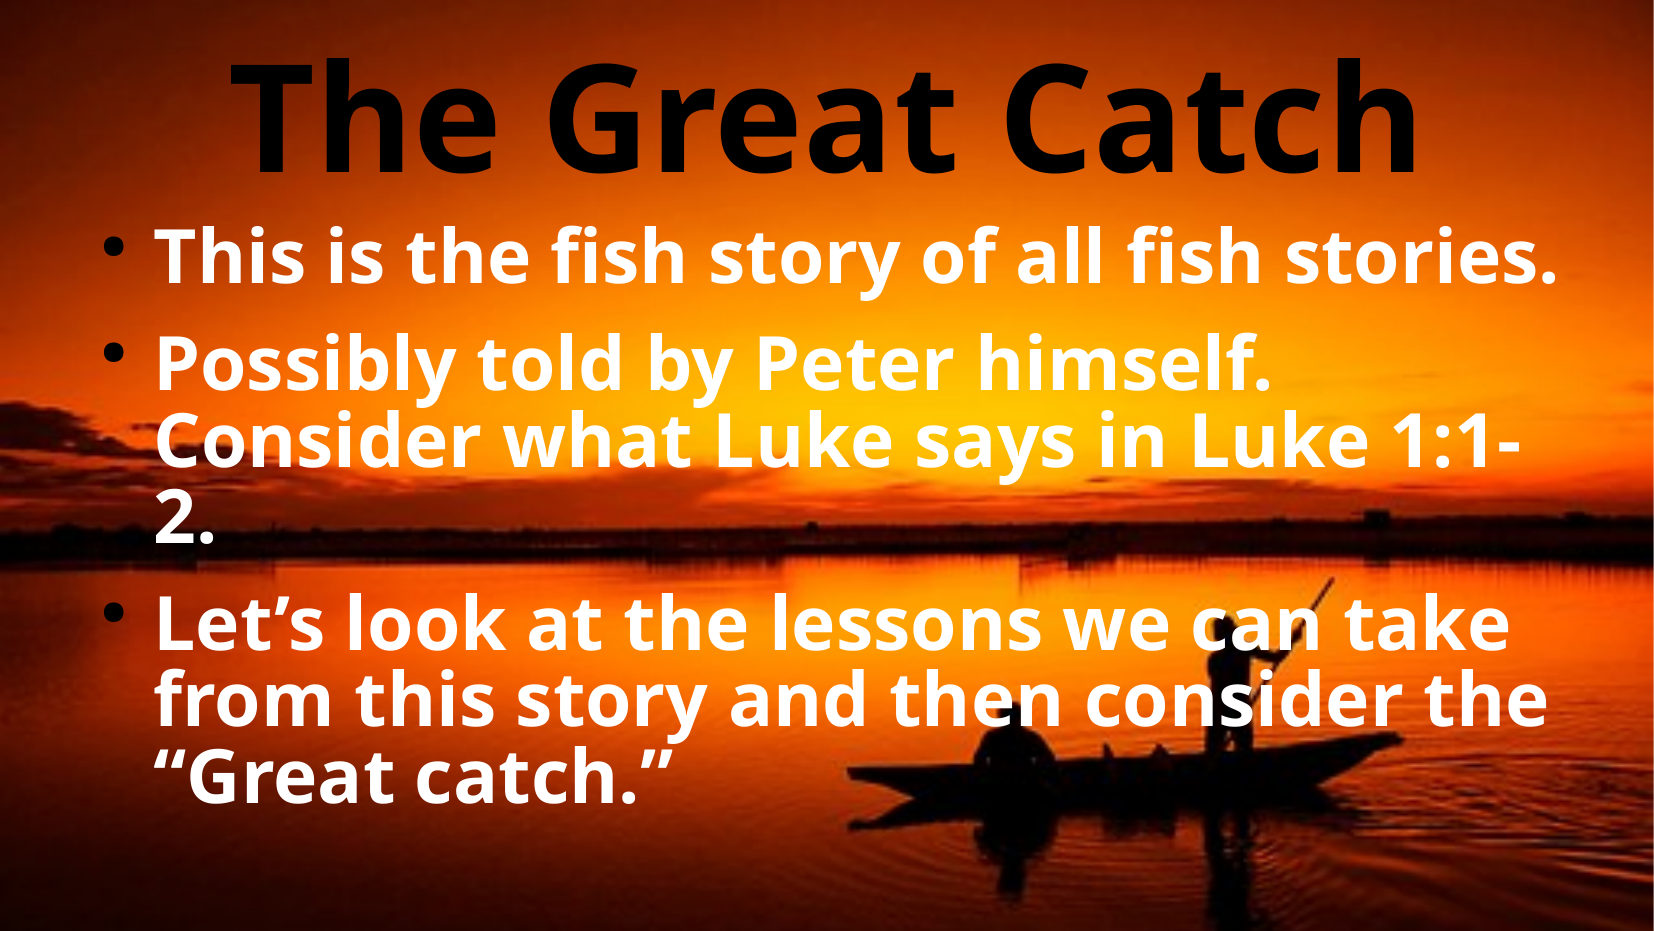

# The Great Catch
This is the fish story of all fish stories.
Possibly told by Peter himself. Consider what Luke says in Luke 1:1-2.
Let’s look at the lessons we can take from this story and then consider the “Great catch.”